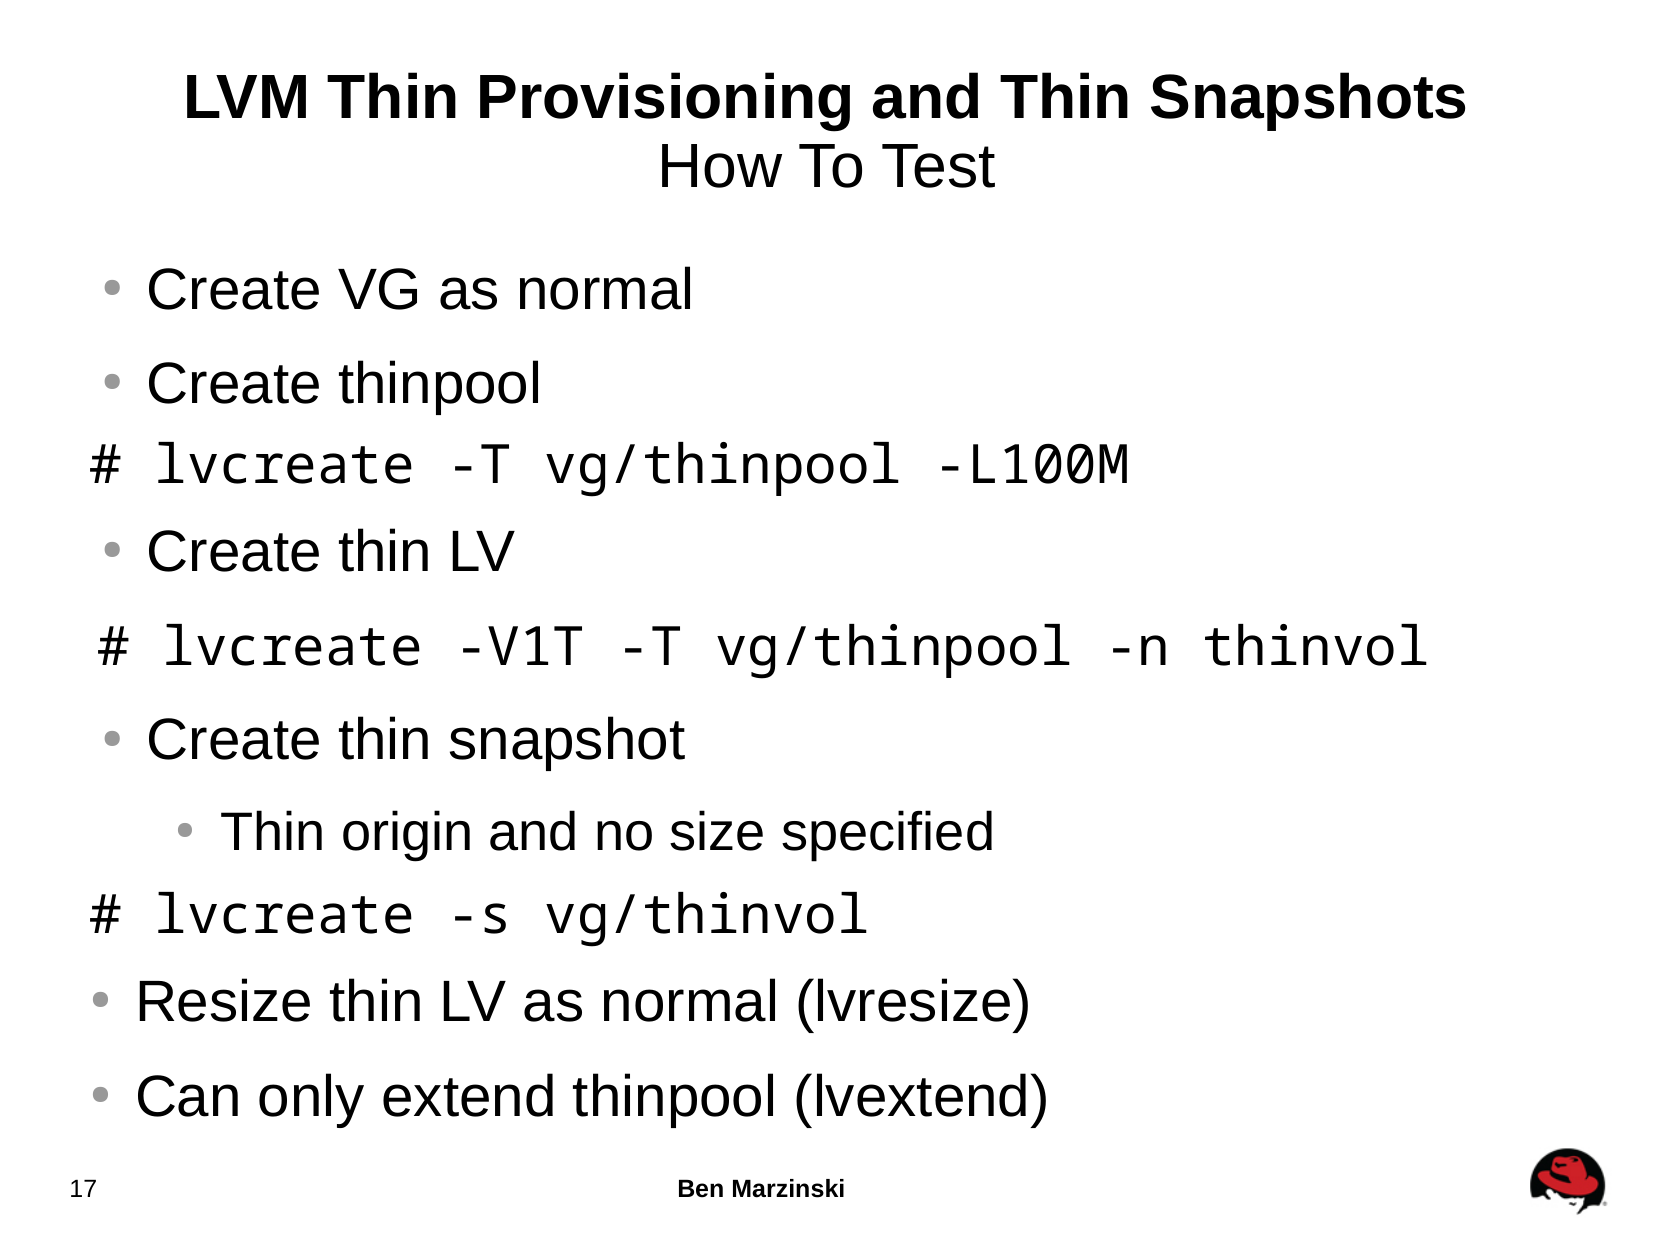

# LVM Thin Provisioning and Thin Snapshots How To Test
Create VG as normal
Create thinpool
# lvcreate -T vg/thinpool -L100M
Create thin LV
# lvcreate -V1T -T vg/thinpool -n thinvol
Create thin snapshot
Thin origin and no size specified
# lvcreate -s vg/thinvol
Resize thin LV as normal (lvresize)
Can only extend thinpool (lvextend)